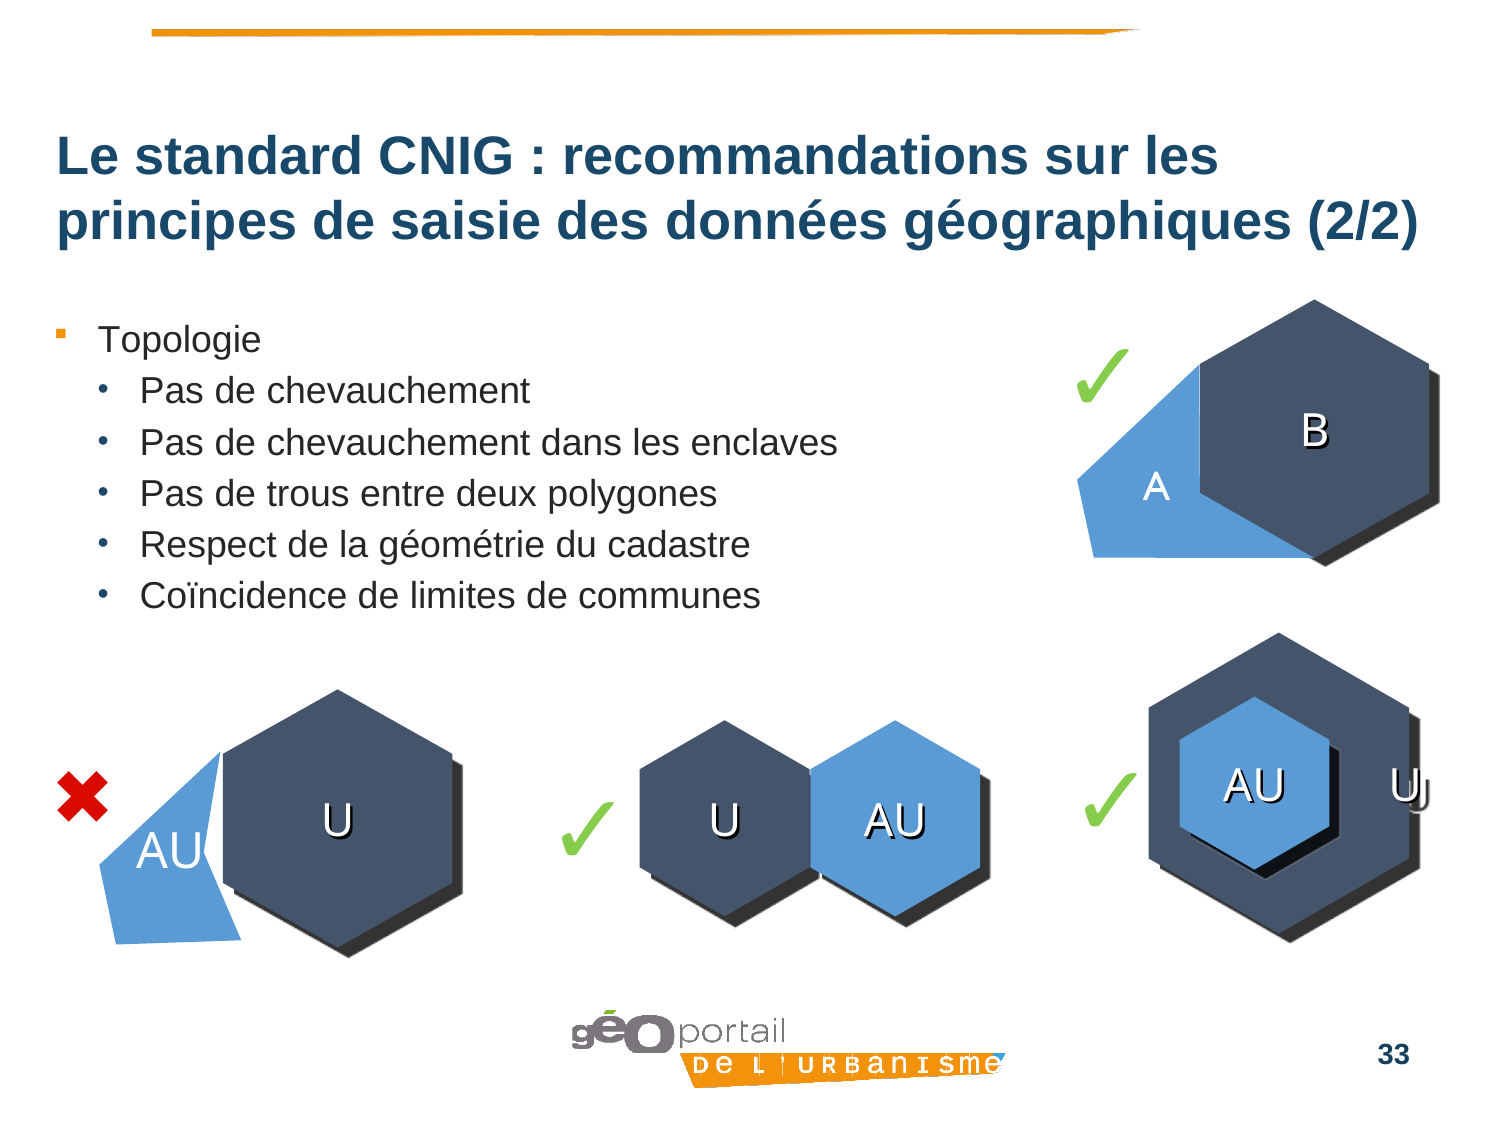

# Le standard CNIG : recommandations sur les principes de saisie des données géographiques (2/2)
B
✓
Topologie
Pas de chevauchement
Pas de chevauchement dans les enclaves
Pas de trous entre deux polygones
Respect de la géométrie du cadastre
Coïncidence de limites de communes
U
AU
✓
U
✖
AU
U
AU
✓